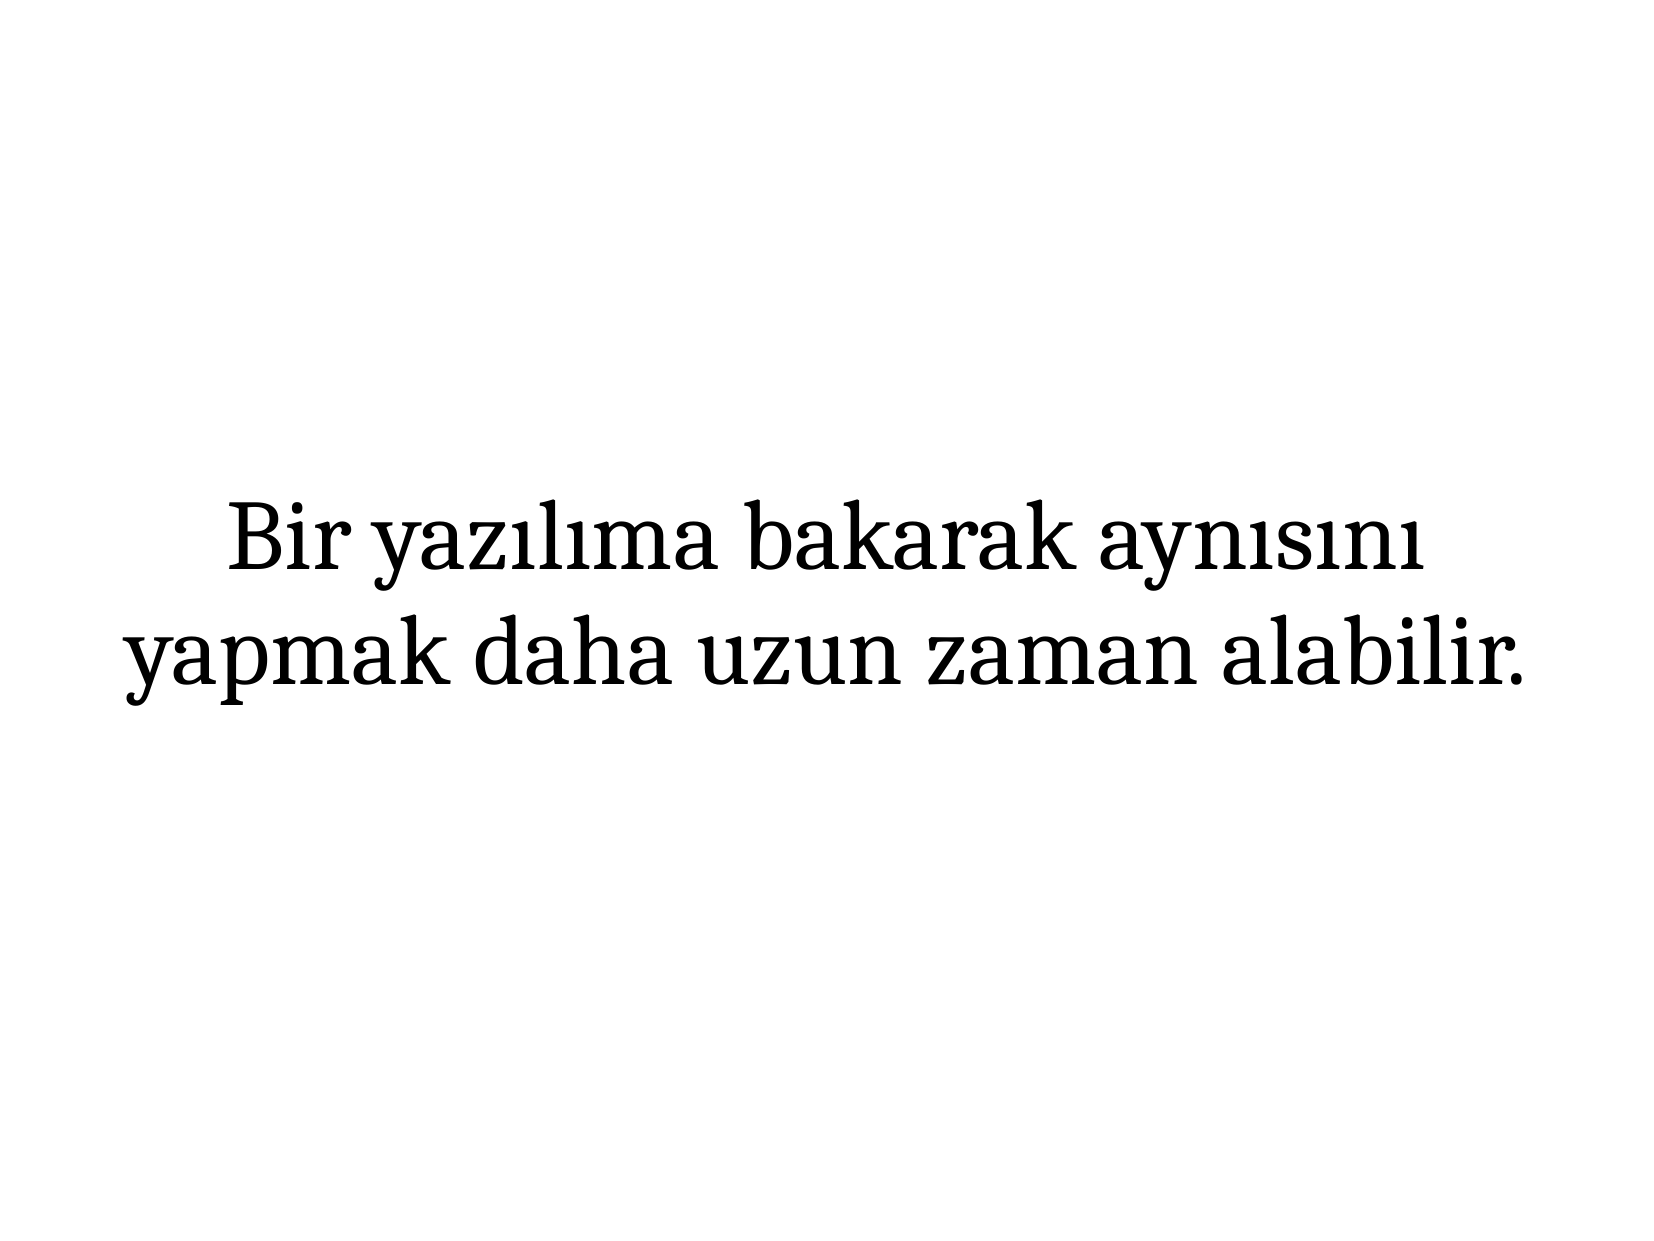

# Bir yazılıma bakarak aynısını yapmak daha uzun zaman alabilir.